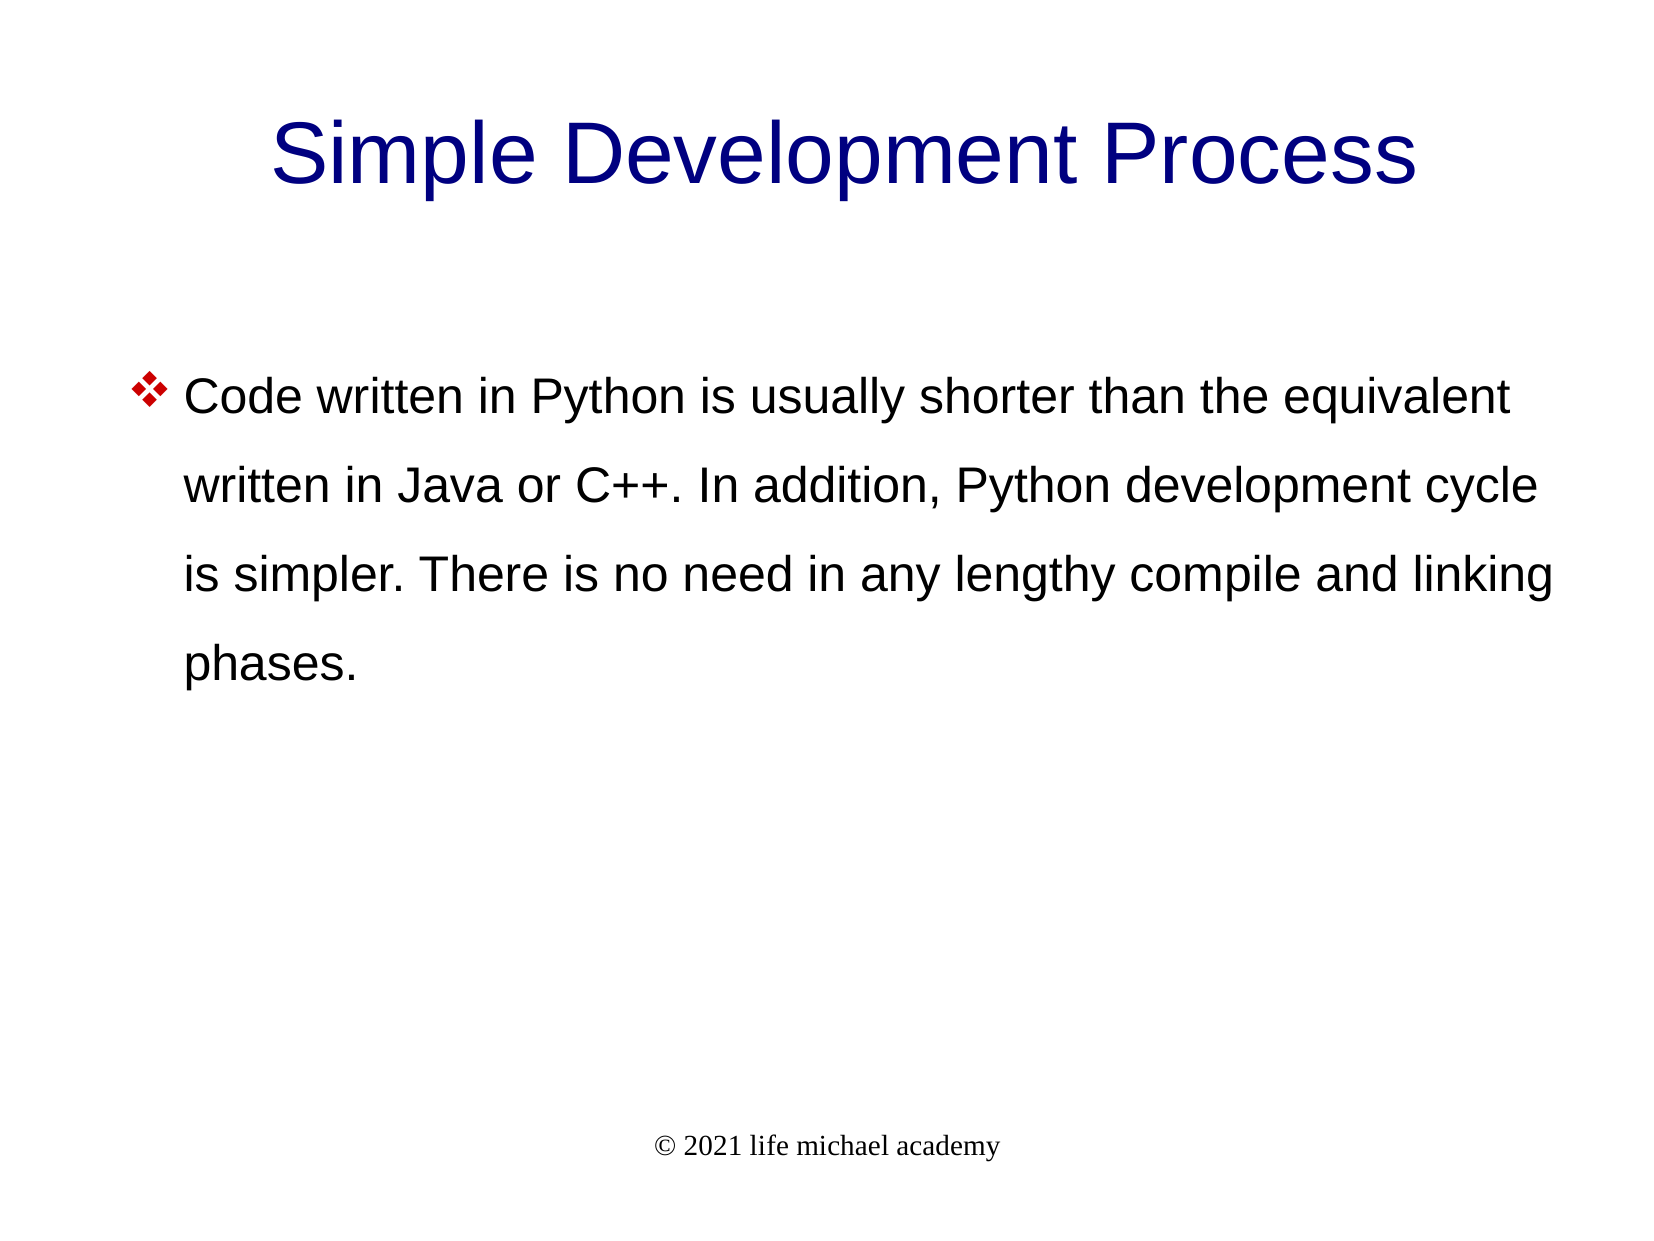

# Simple Development Process
Code written in Python is usually shorter than the equivalent written in Java or C++. In addition, Python development cycle is simpler. There is no need in any lengthy compile and linking phases.
© 2021 life michael academy